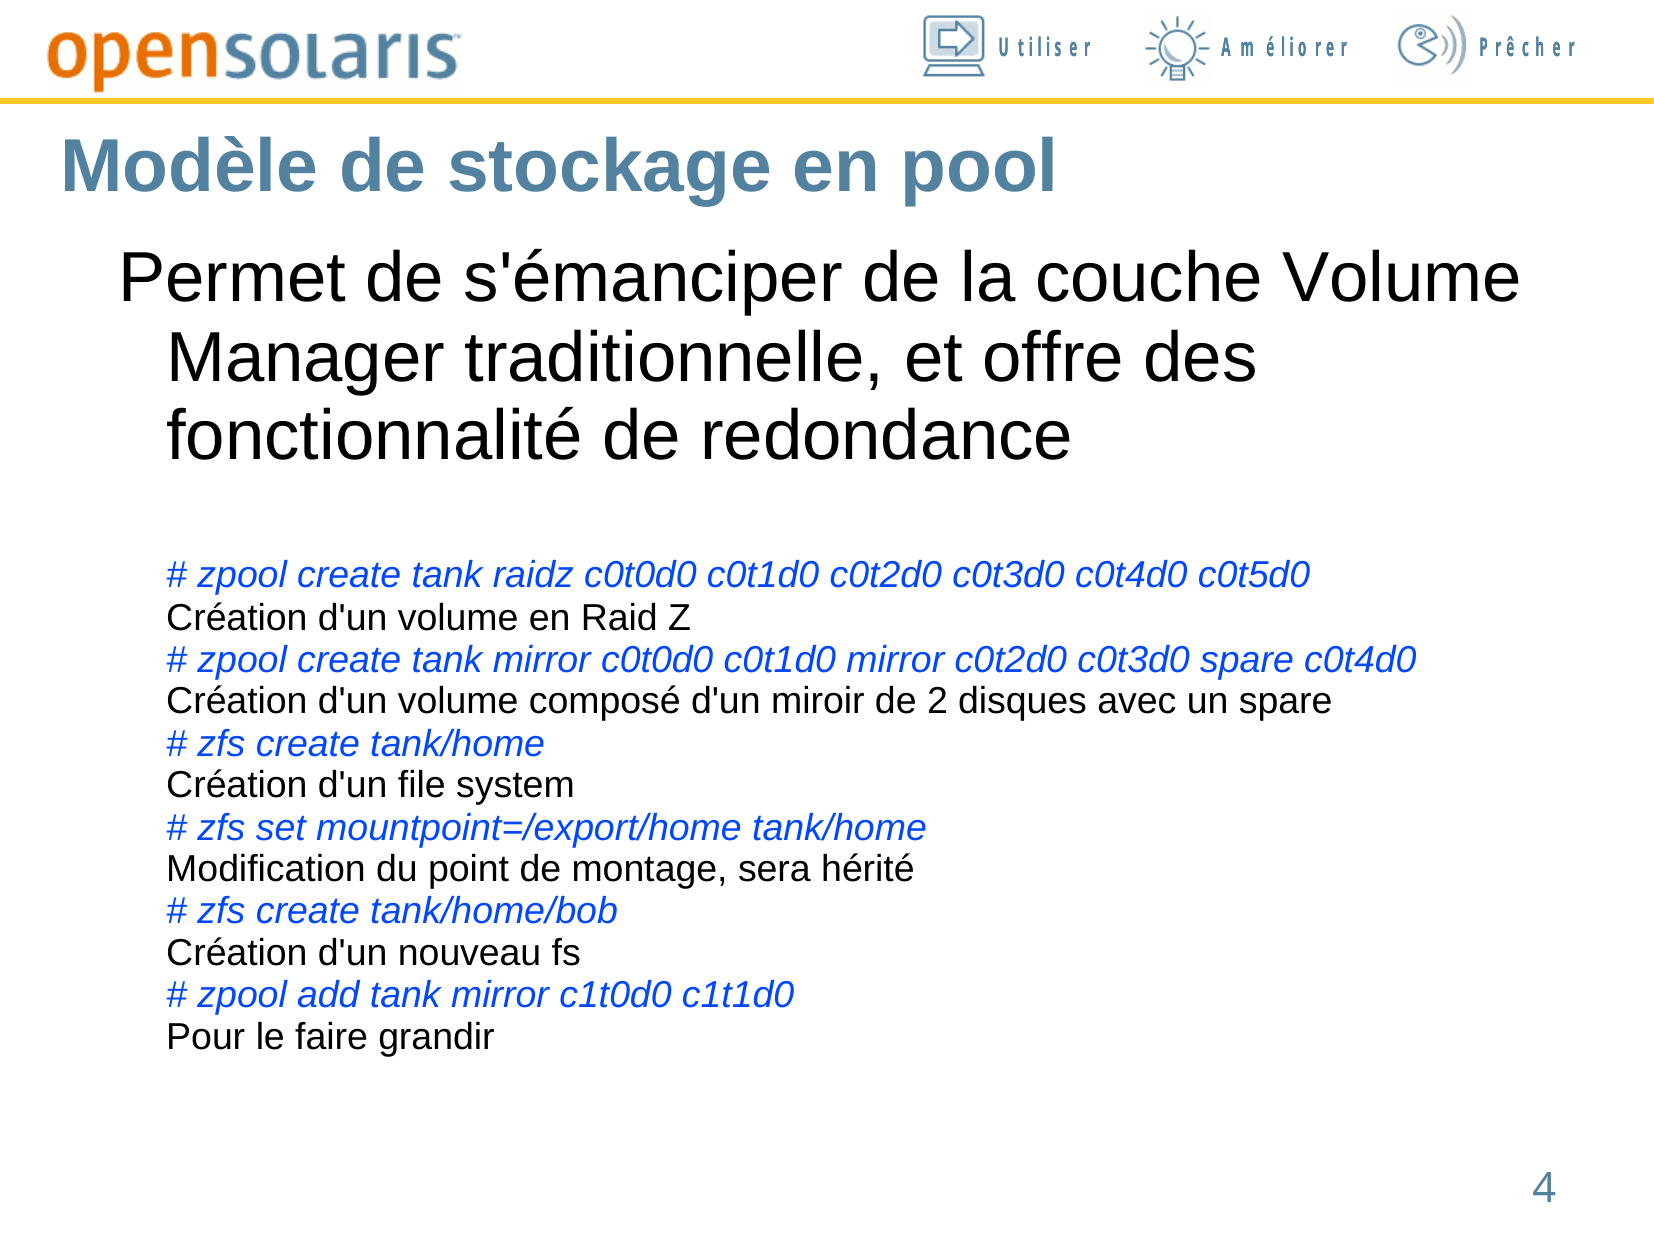

# Modèle de stockage en pool
Permet de s'émanciper de la couche Volume Manager traditionnelle, et offre des fonctionnalité de redondance
# zpool create tank raidz c0t0d0 c0t1d0 c0t2d0 c0t3d0 c0t4d0 c0t5d0
Création d'un volume en Raid Z
# zpool create tank mirror c0t0d0 c0t1d0 mirror c0t2d0 c0t3d0 spare c0t4d0
Création d'un volume composé d'un miroir de 2 disques avec un spare
# zfs create tank/home
Création d'un file system
# zfs set mountpoint=/export/home tank/home
Modification du point de montage, sera hérité
# zfs create tank/home/bob
Création d'un nouveau fs
# zpool add tank mirror c1t0d0 c1t1d0
Pour le faire grandir